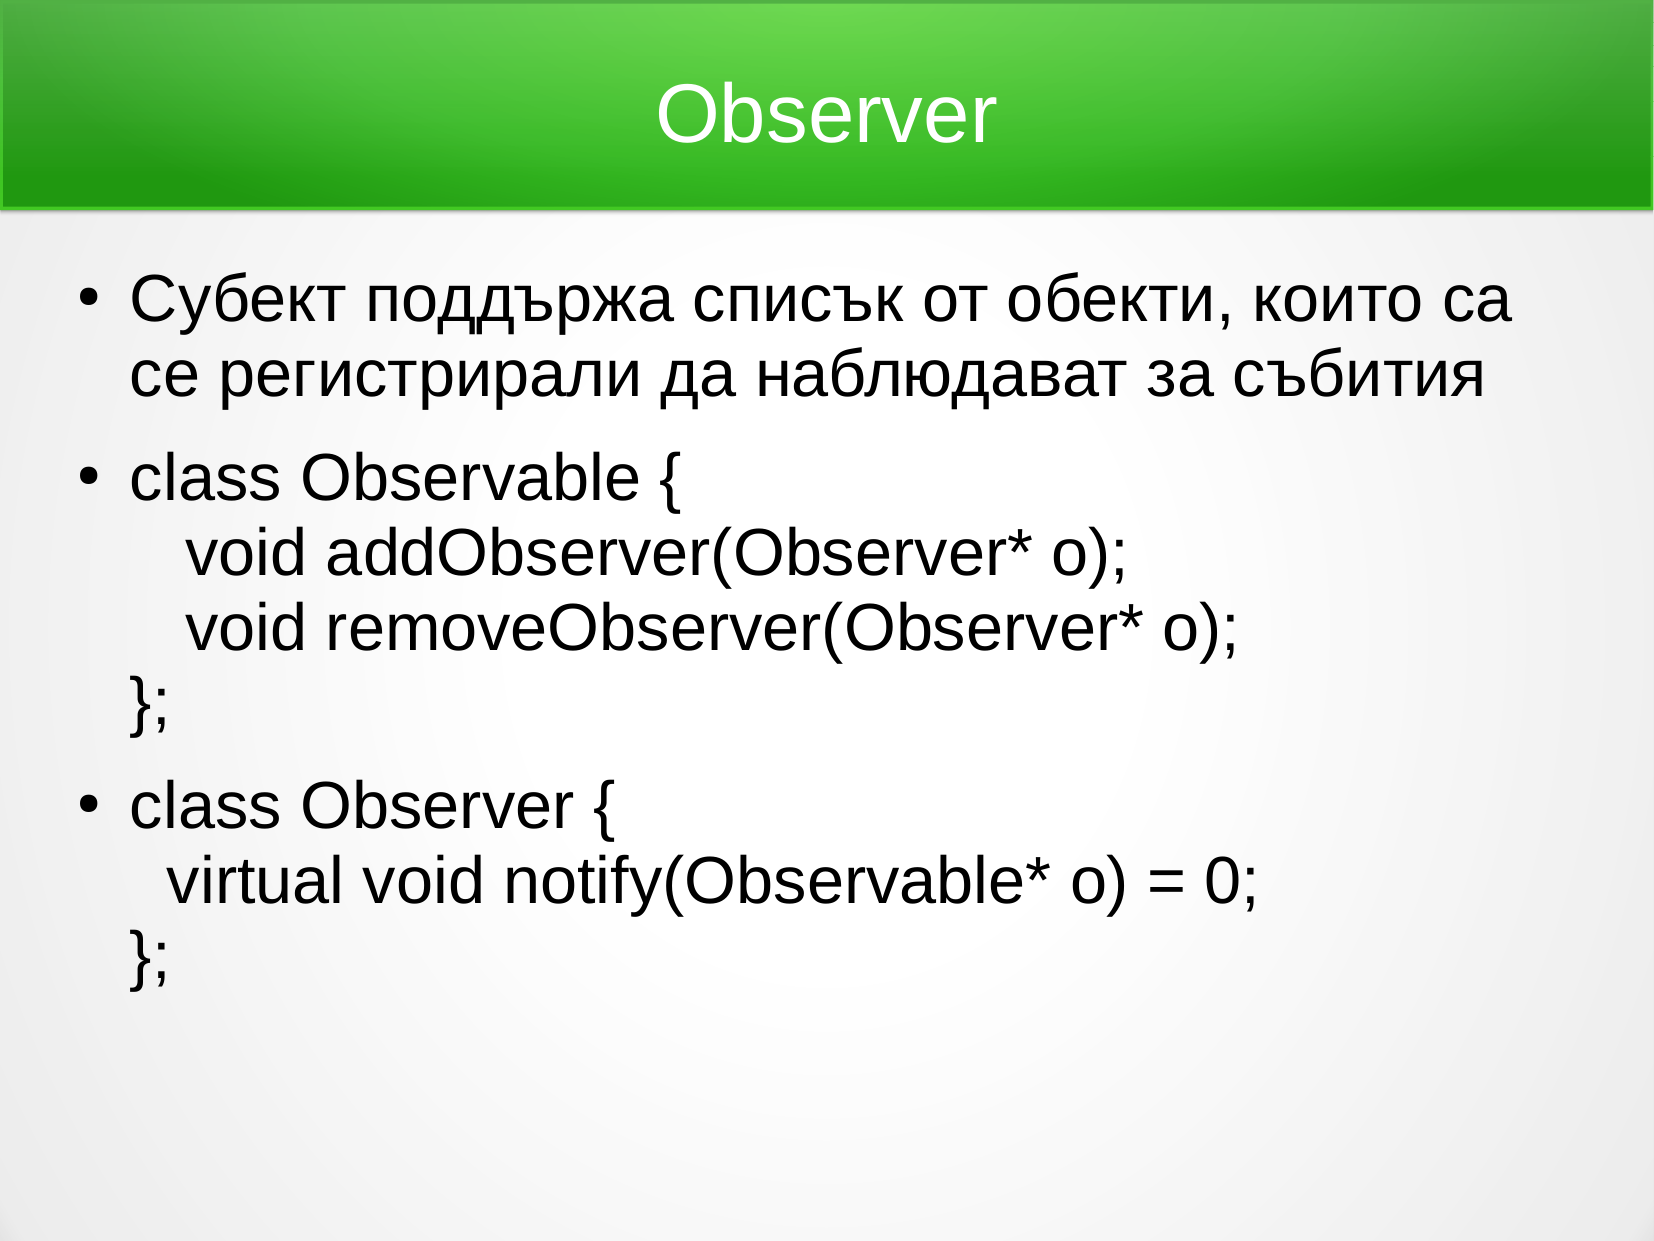

# Observer
Субект поддържа списък от обекти, които са се регистрирали да наблюдават за събития
class Observable {
 void addObserver(Observer* o);
 void removeObserver(Observer* o);
};
class Observer {
 virtual void notify(Observable* o) = 0;
};